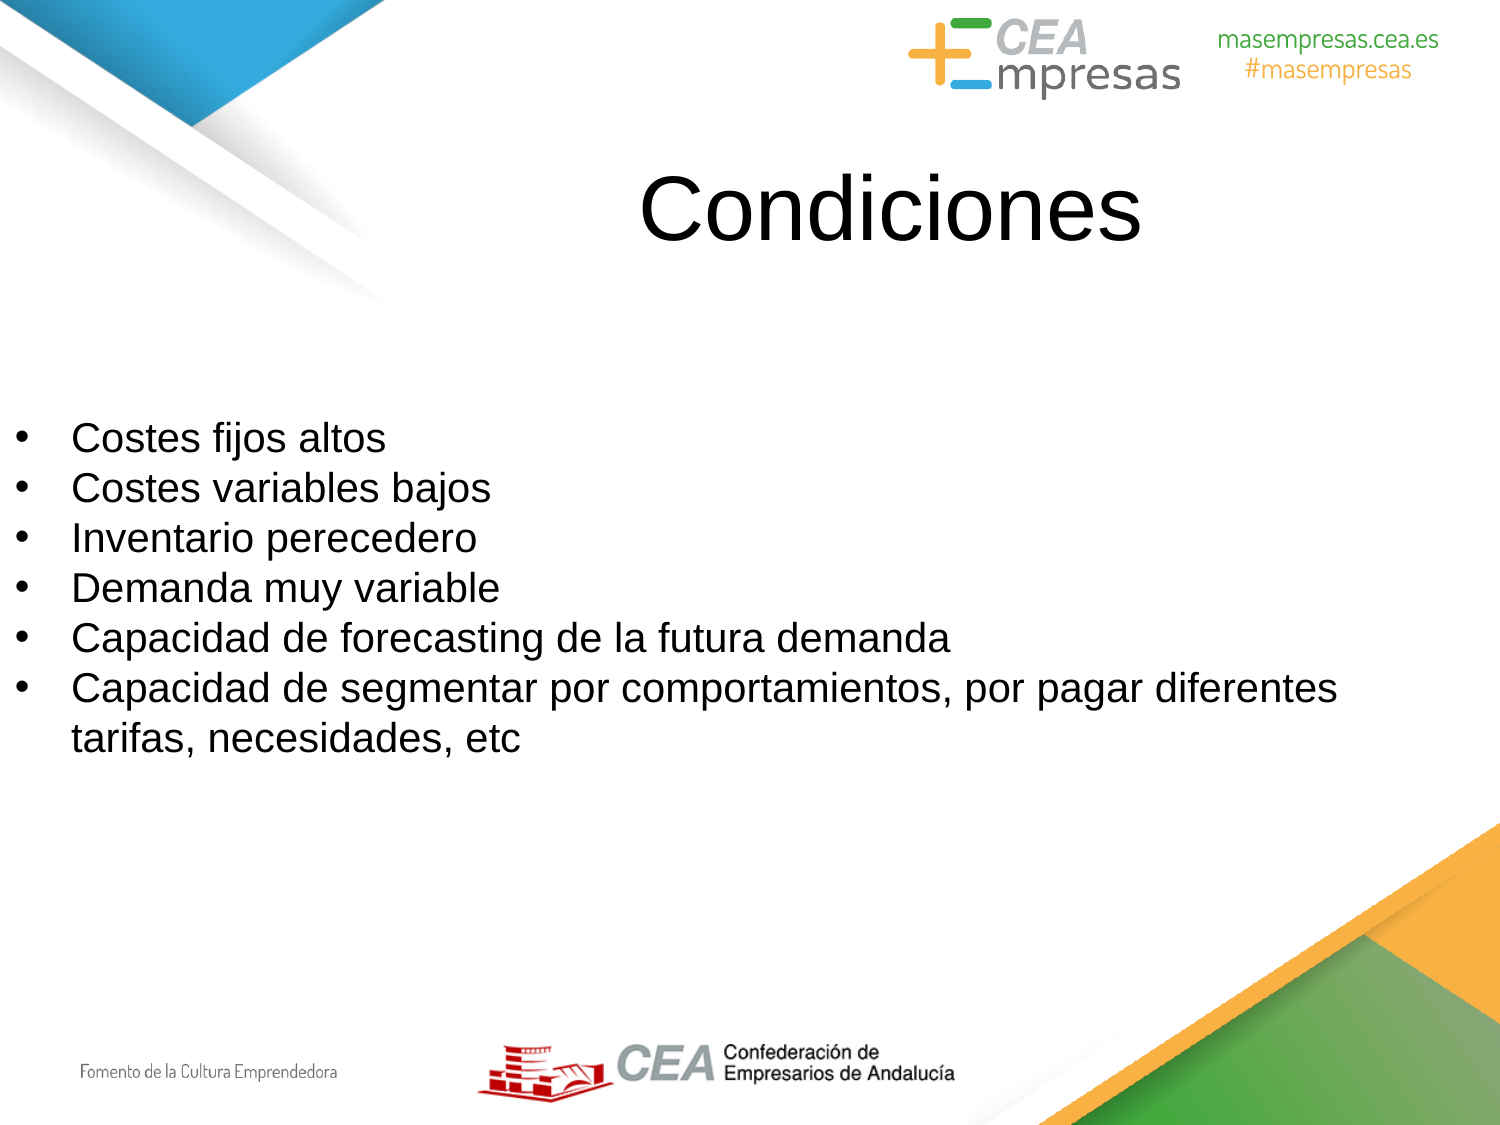

Condiciones
Costes fijos altos
Costes variables bajos
Inventario perecedero
Demanda muy variable
Capacidad de forecasting de la futura demanda
Capacidad de segmentar por comportamientos, por pagar diferentes tarifas, necesidades, etc